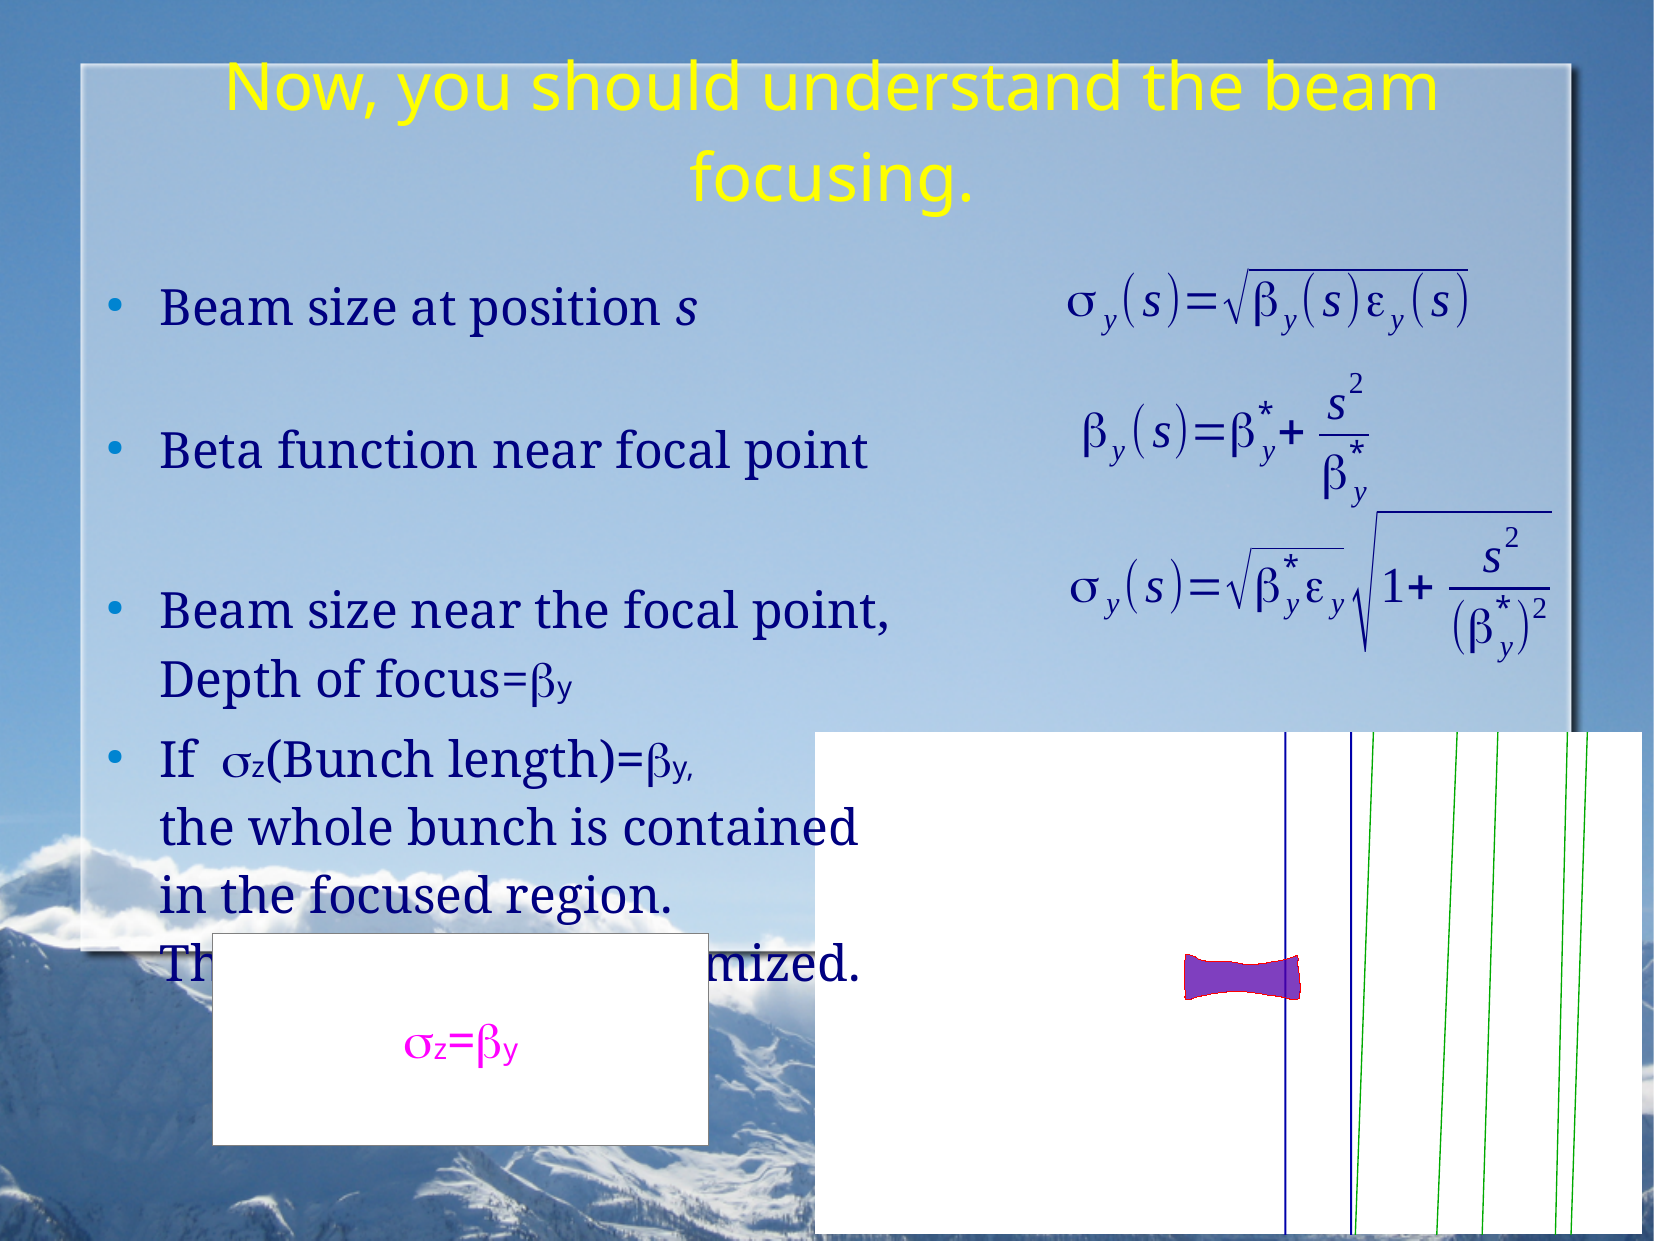

Now, you should understand the beam focusing.
# Beam size at position s
Beta function near focal point
Beam size near the focal point,
Depth of focus=by
If sz(Bunch length)=by,
the whole bunch is contained
in the focused region.
The luminosity is maximized.
sz=by
59